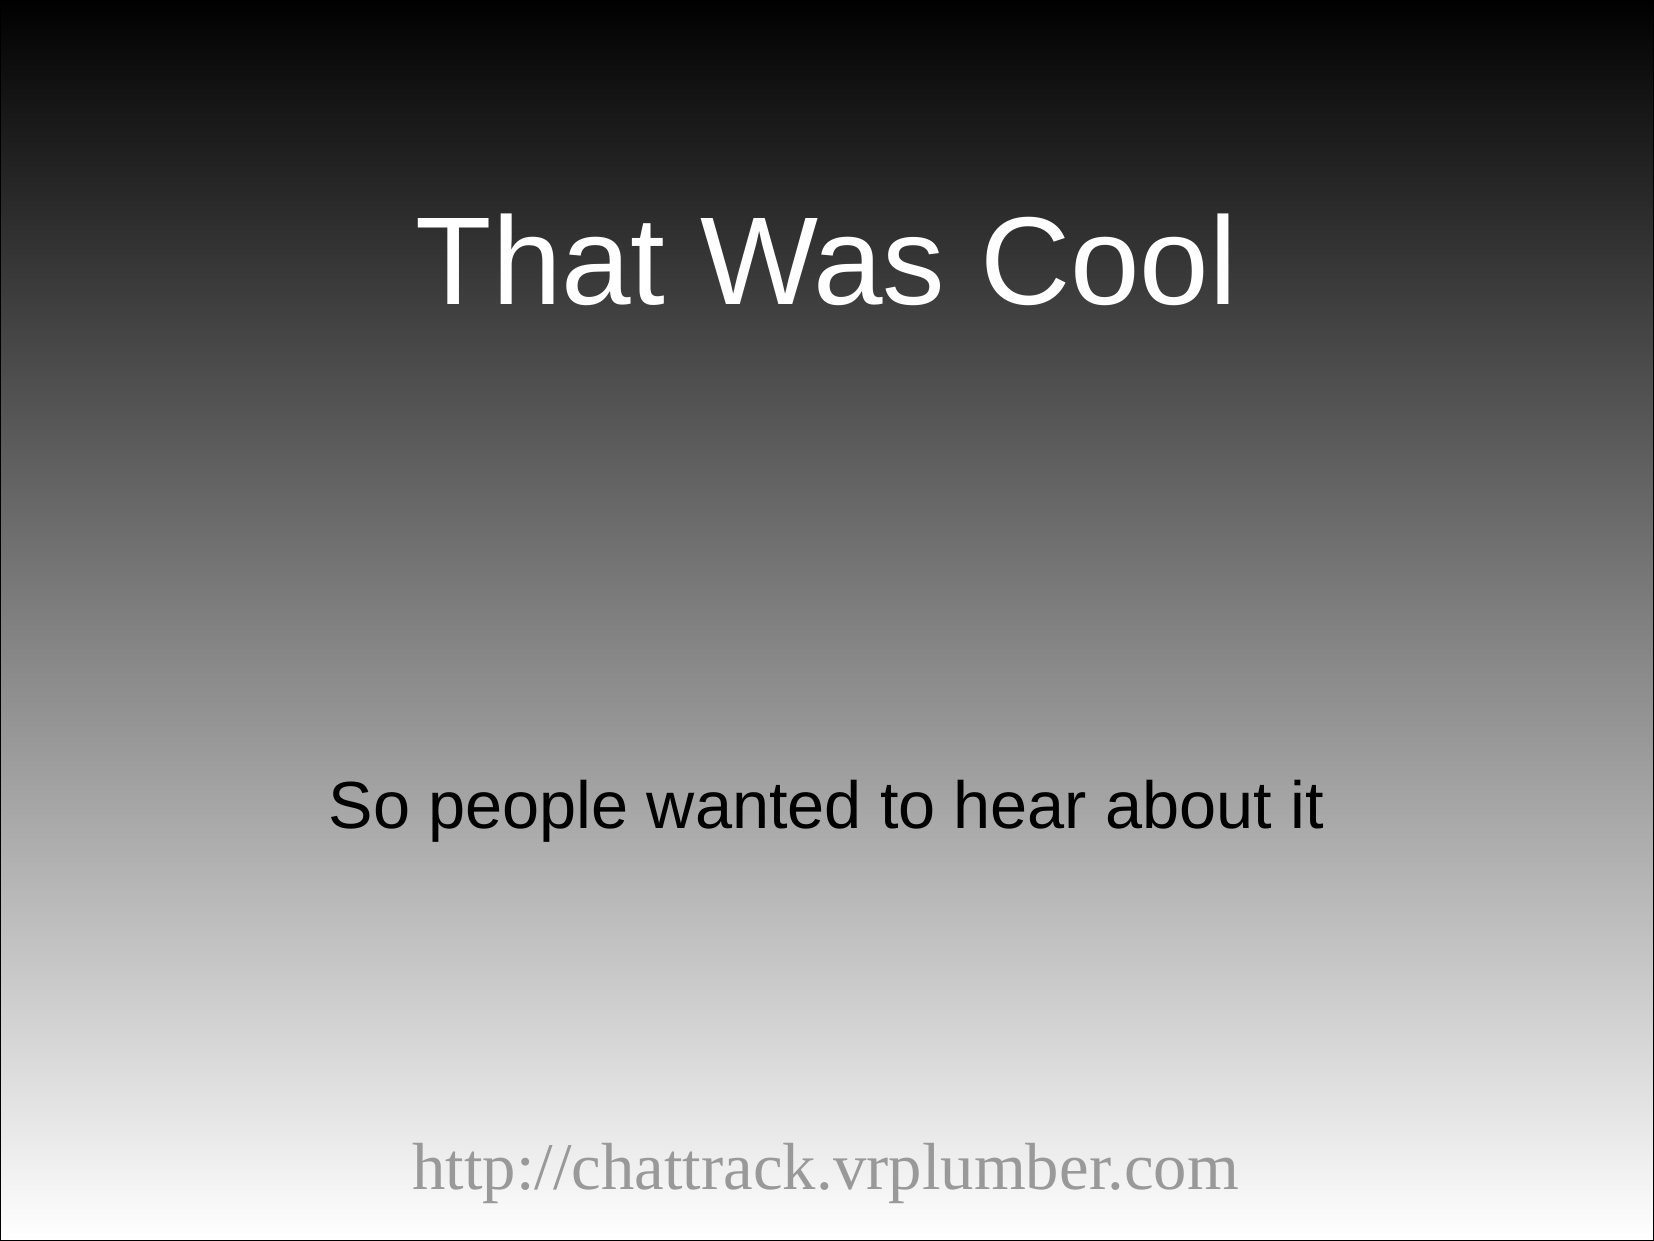

# That Was Cool
So people wanted to hear about it
http://chattrack.vrplumber.com
4